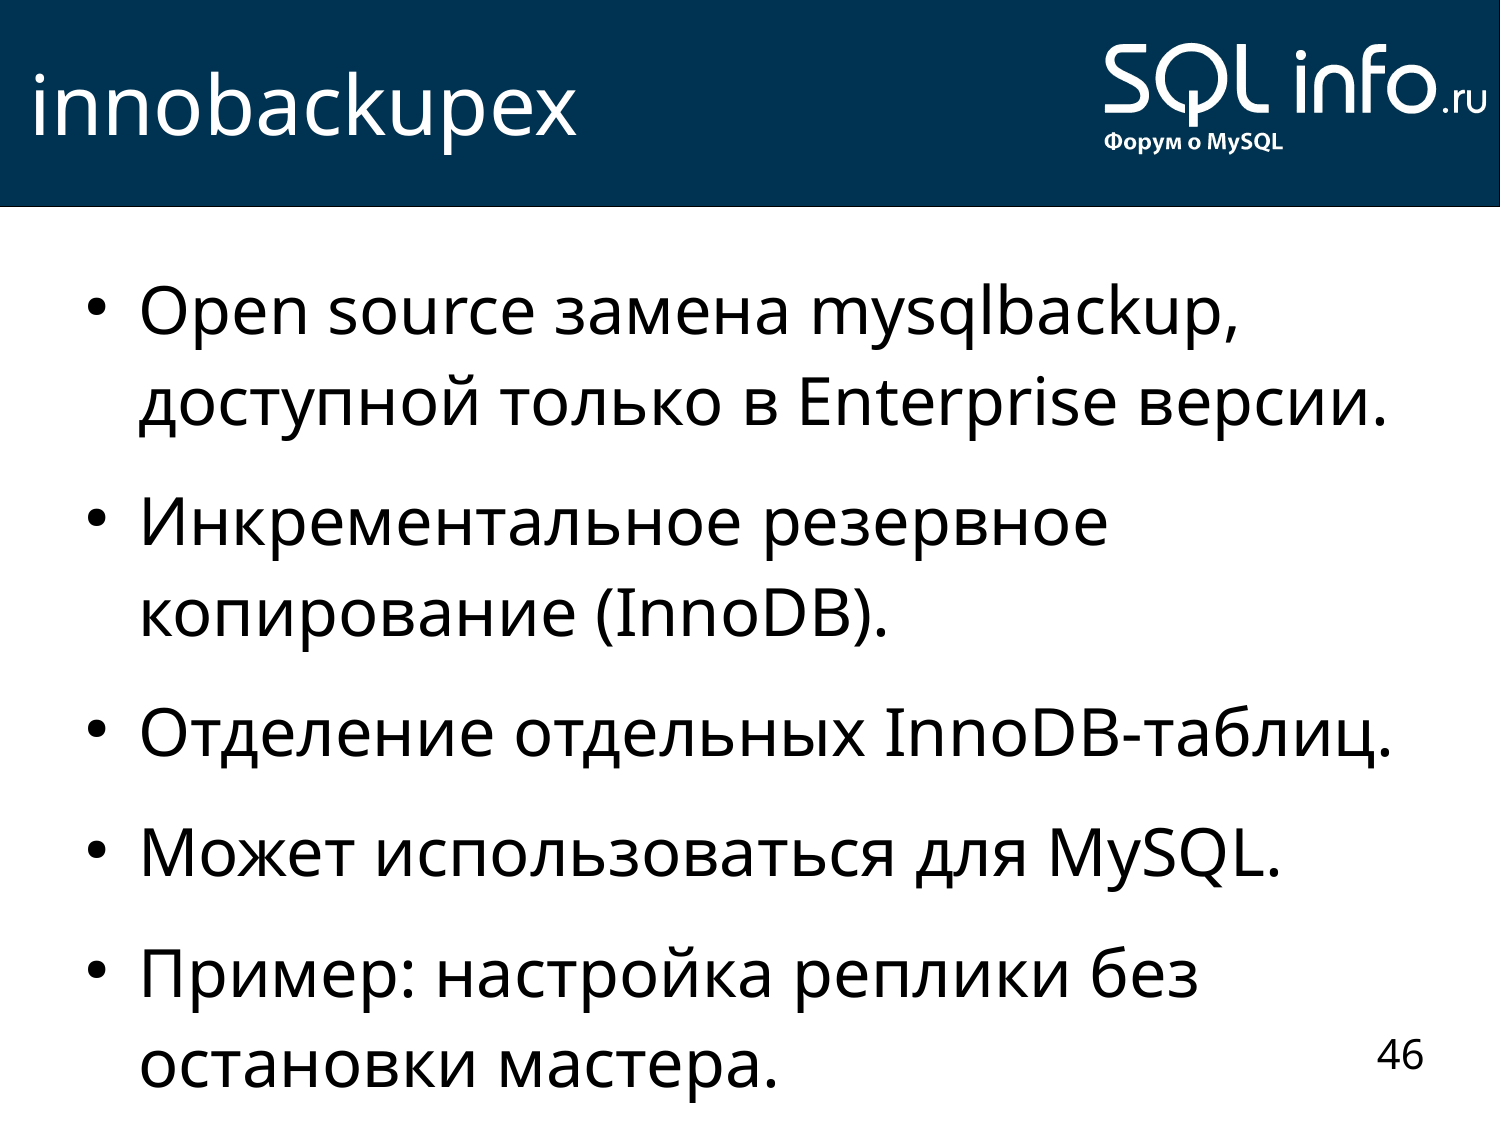

# innobackupex
Open source замена mysqlbackup, доступной только в Enterprise версии.
Инкрементальное резервное копирование (InnoDB).
Отделение отдельных InnoDB-таблиц.
Может использоваться для MySQL.
Пример: настройка реплики без остановки мастера.
46